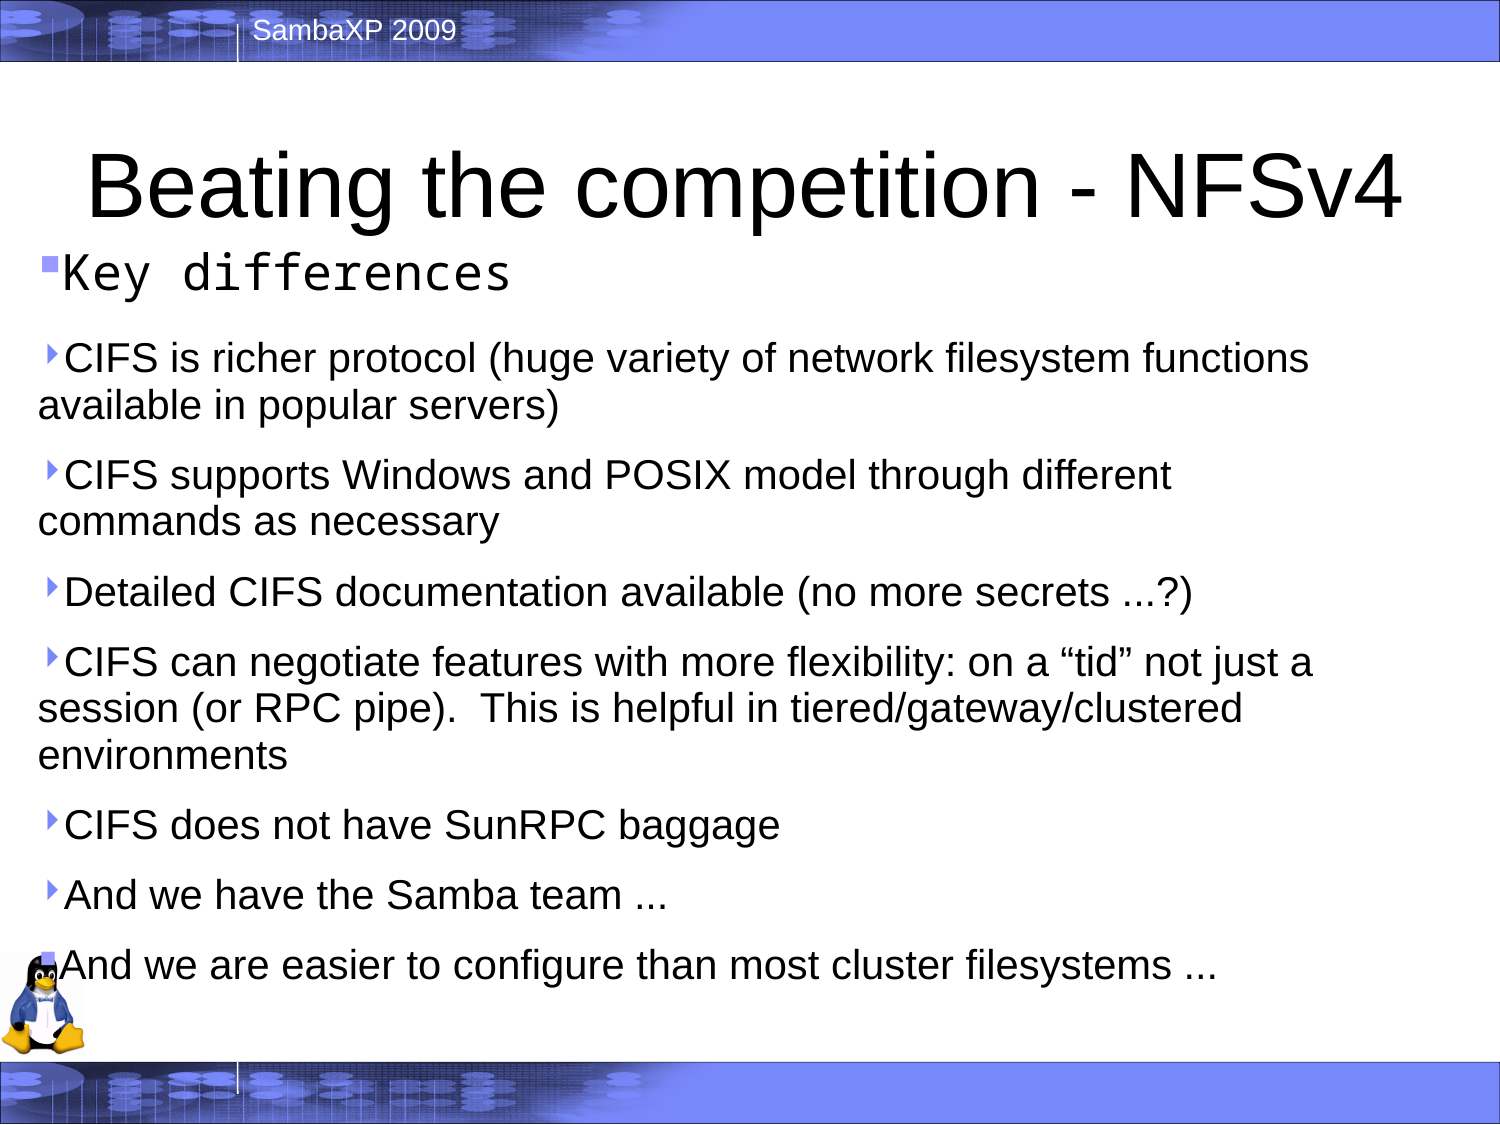

# Beating the competition - NFSv4
Key differences
CIFS is richer protocol (huge variety of network filesystem functions available in popular servers)
CIFS supports Windows and POSIX model through different commands as necessary
Detailed CIFS documentation available (no more secrets ...?)
CIFS can negotiate features with more flexibility: on a “tid” not just a session (or RPC pipe). This is helpful in tiered/gateway/clustered environments
CIFS does not have SunRPC baggage
And we have the Samba team ...
And we are easier to configure than most cluster filesystems ...